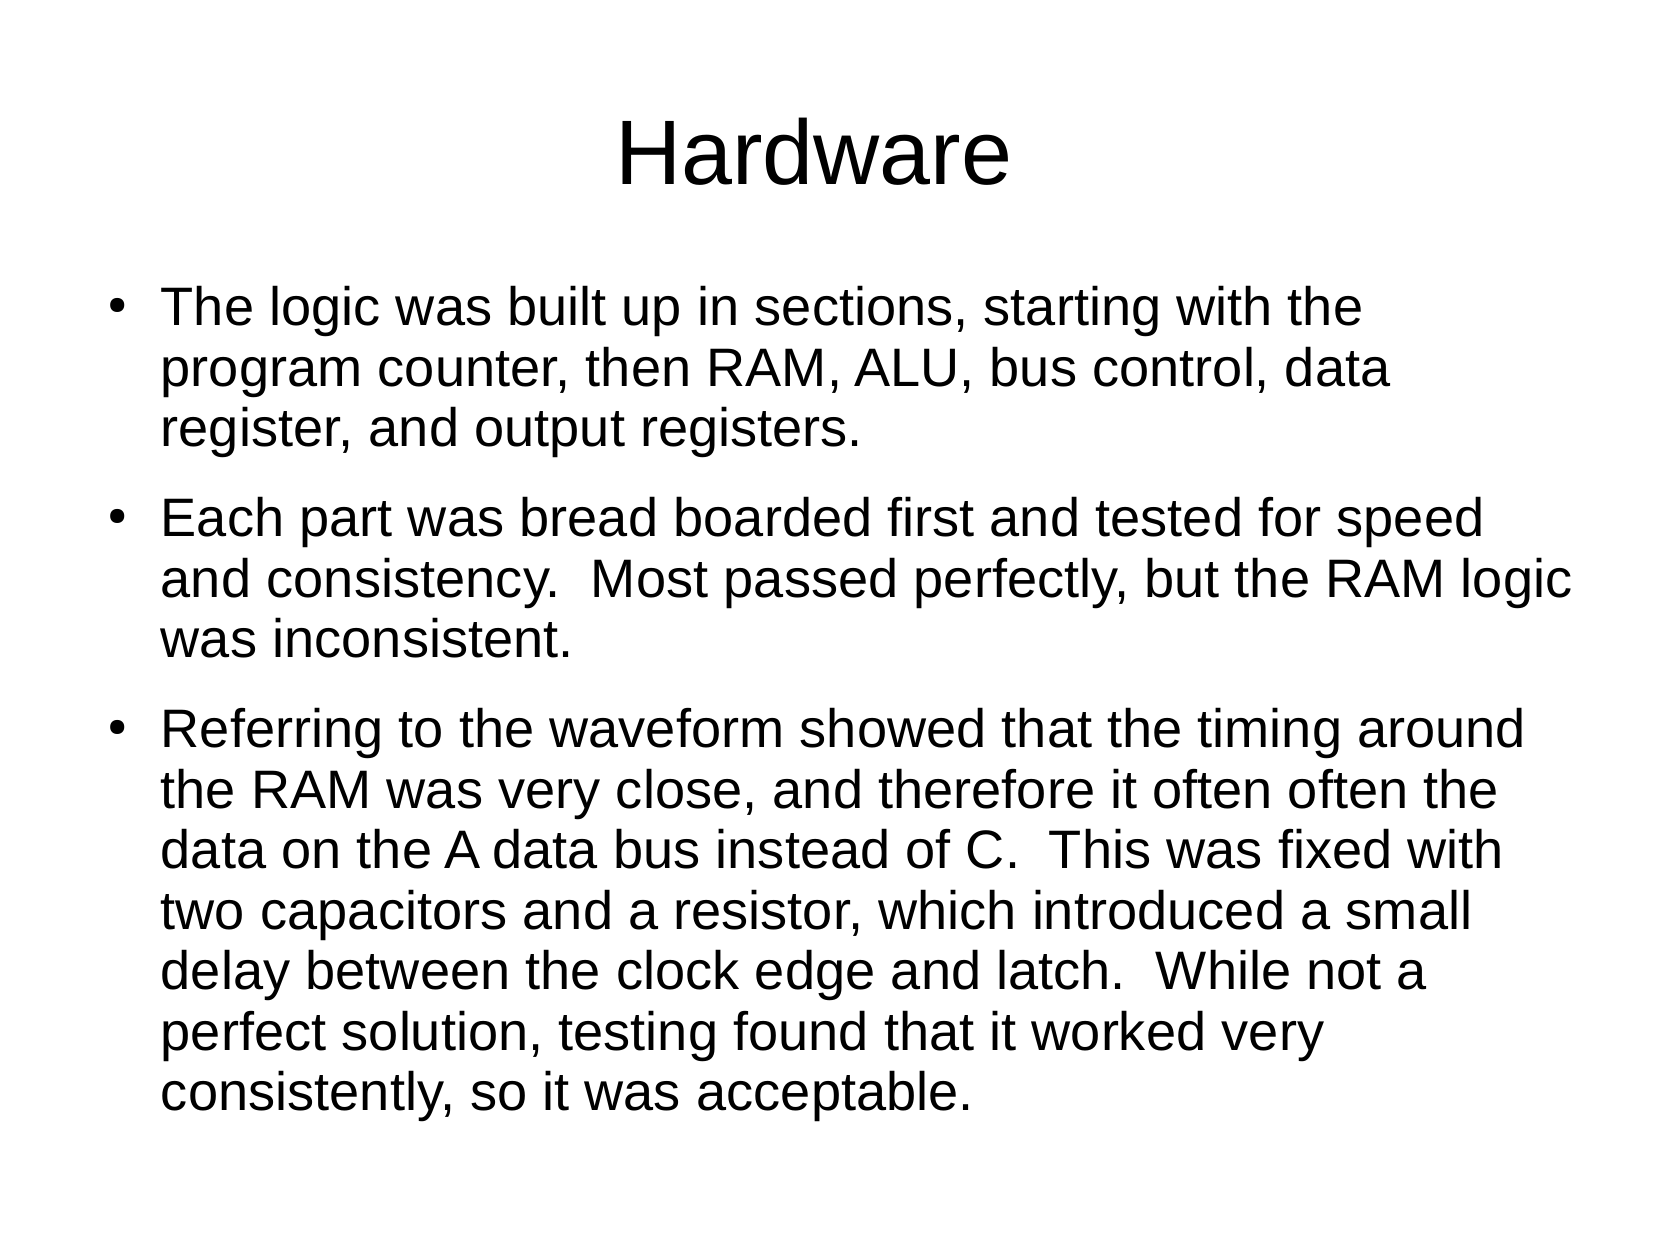

# Hardware
The logic was built up in sections, starting with the program counter, then RAM, ALU, bus control, data register, and output registers.
Each part was bread boarded first and tested for speed and consistency. Most passed perfectly, but the RAM logic was inconsistent.
Referring to the waveform showed that the timing around the RAM was very close, and therefore it often often the data on the A data bus instead of C. This was fixed with two capacitors and a resistor, which introduced a small delay between the clock edge and latch. While not a perfect solution, testing found that it worked very consistently, so it was acceptable.